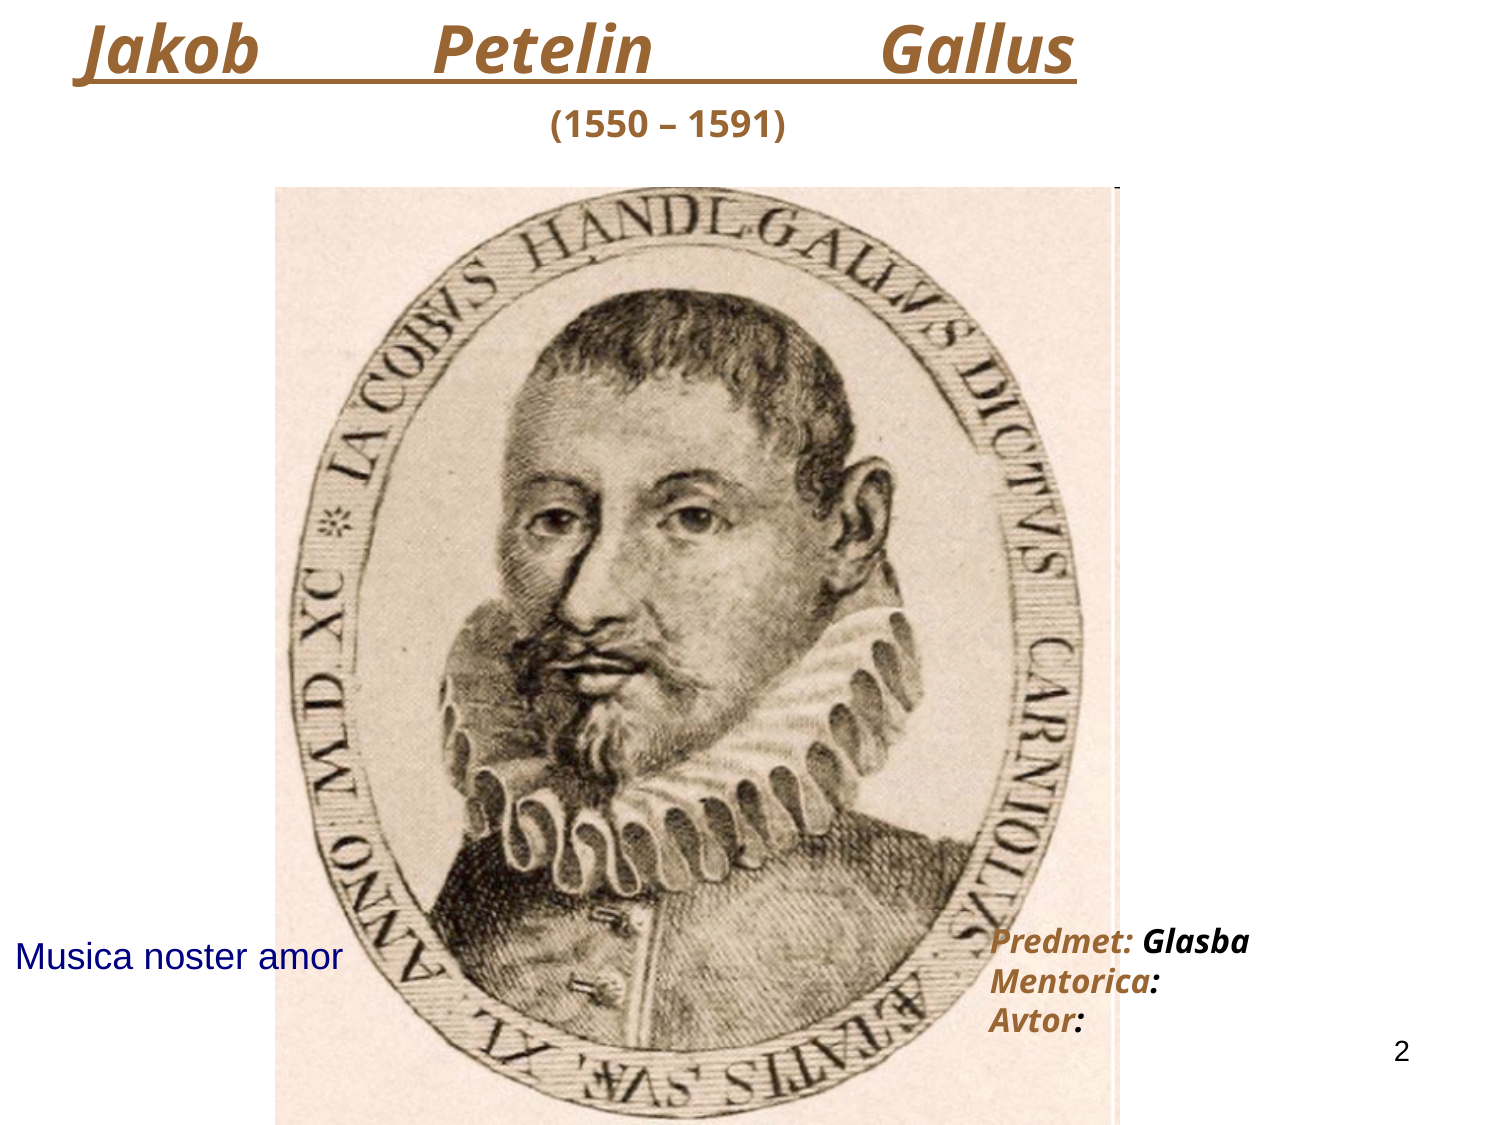

Jakob Petelin Gallus
 (1550 – 1591)
Predmet: Glasba
Mentorica:
Avtor:
Musica noster amor